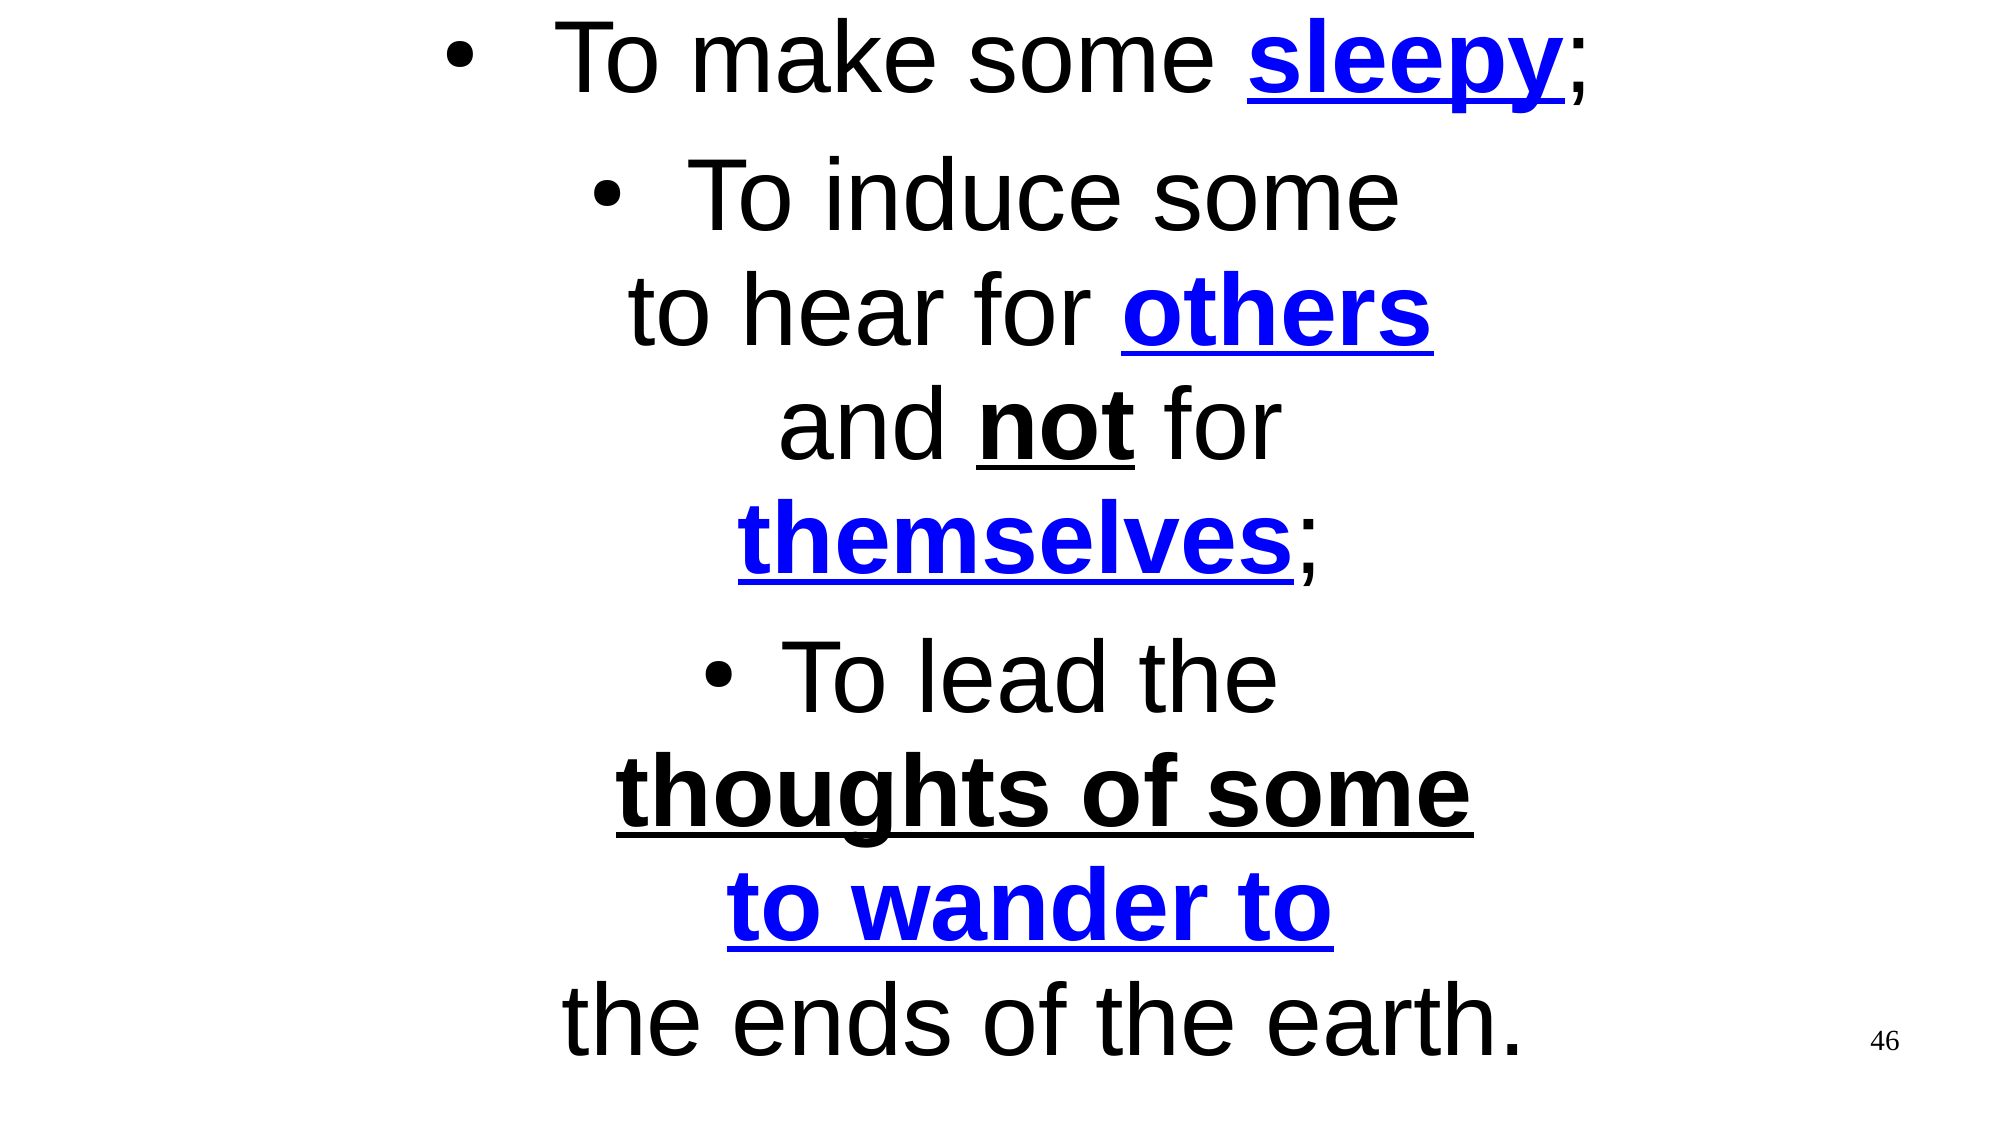

# To make some sleepy;
 To induce some
to hear for others
and not for
themselves;
To lead the
thoughts of some
to wander to
the ends of the earth.
46